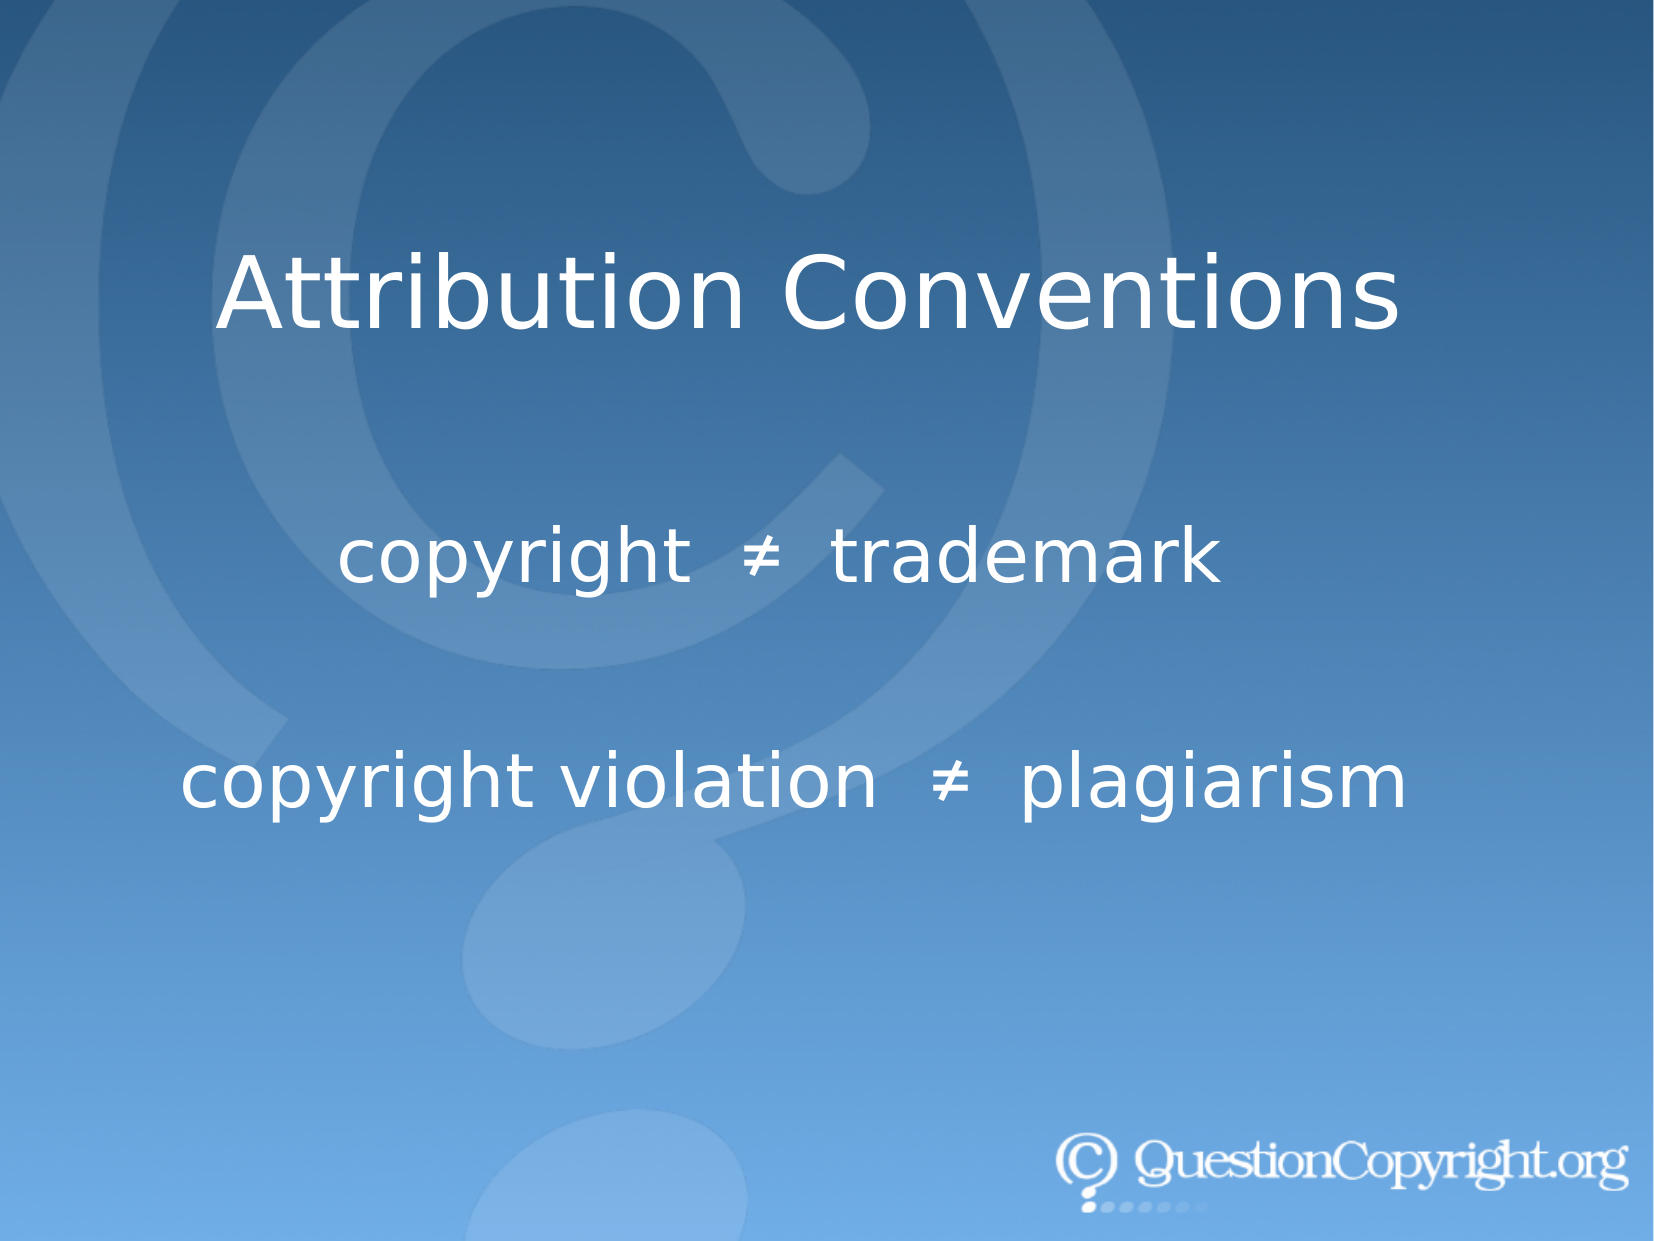

Attribution Conventions
copyright ≠ trademark
copyright violation ≠ plagiarism